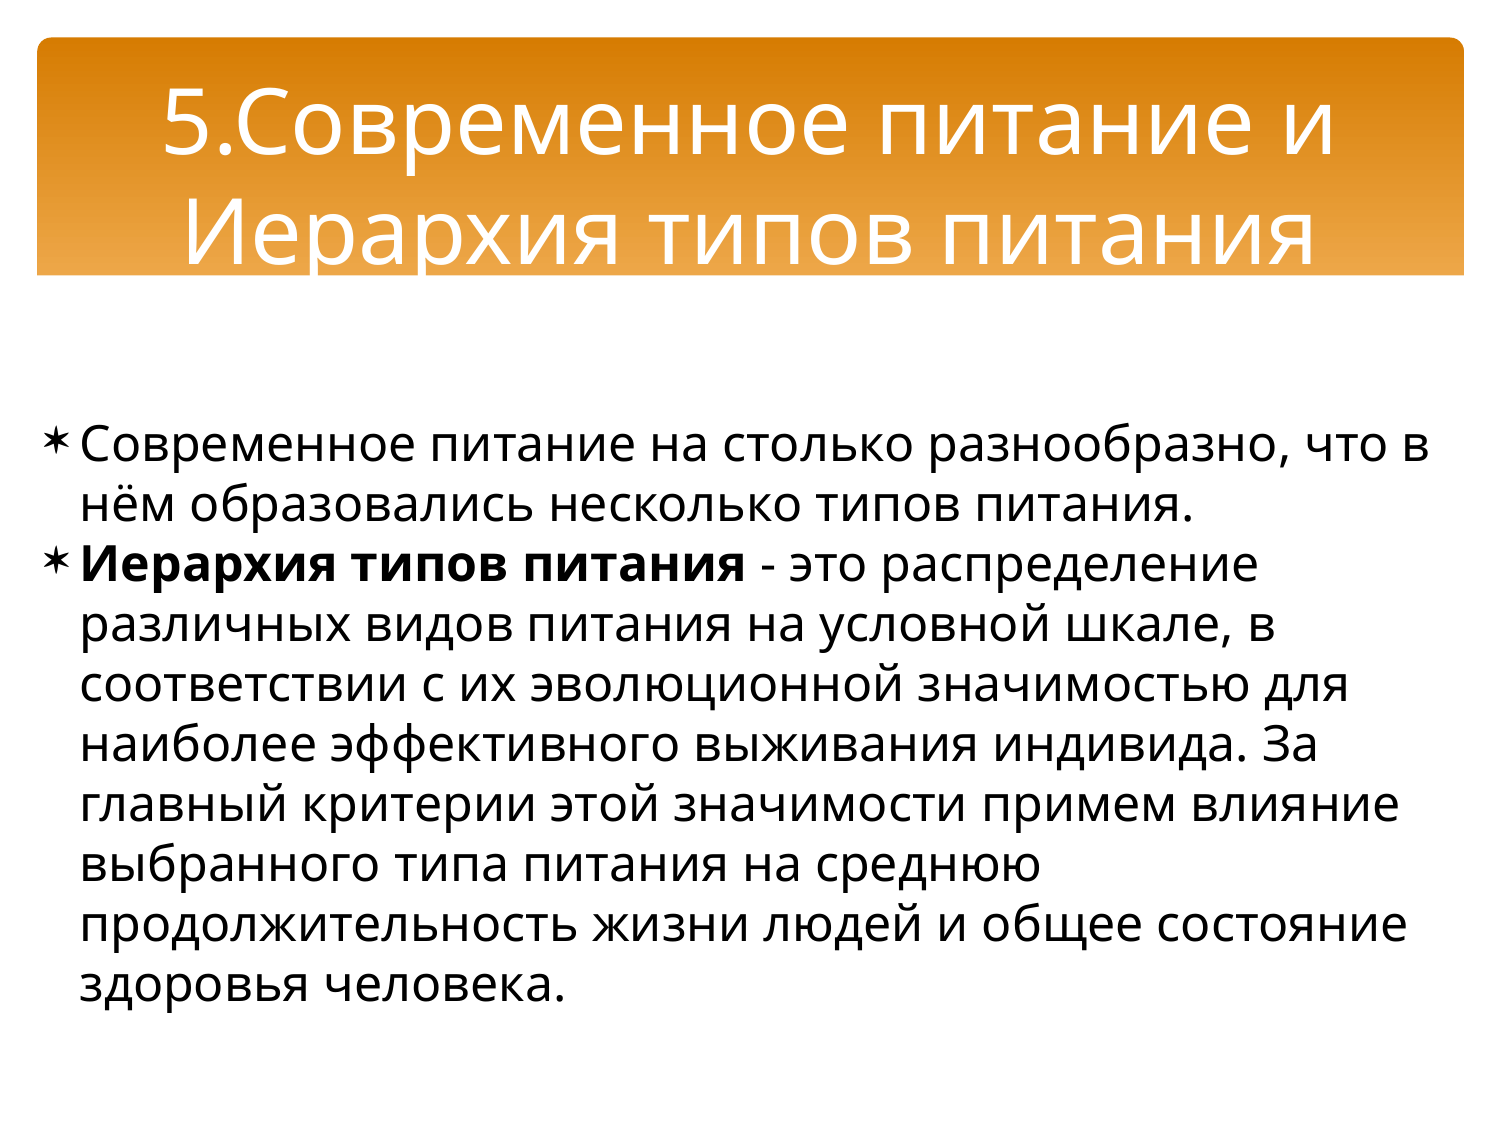

5.Современное питание и Иерархия типов питания
Современное питание на столько разнообразно, что в нём образовались несколько типов питания.
Иерархия типов питания - это распределение различных видов питания на условной шкале, в соответствии с их эволюционной значимостью для наиболее эффективного выживания индивида. За главный критерии этой значимости примем влияние выбранного типа питания на среднюю продолжительность жизни людей и общее состояние здоровья человека.